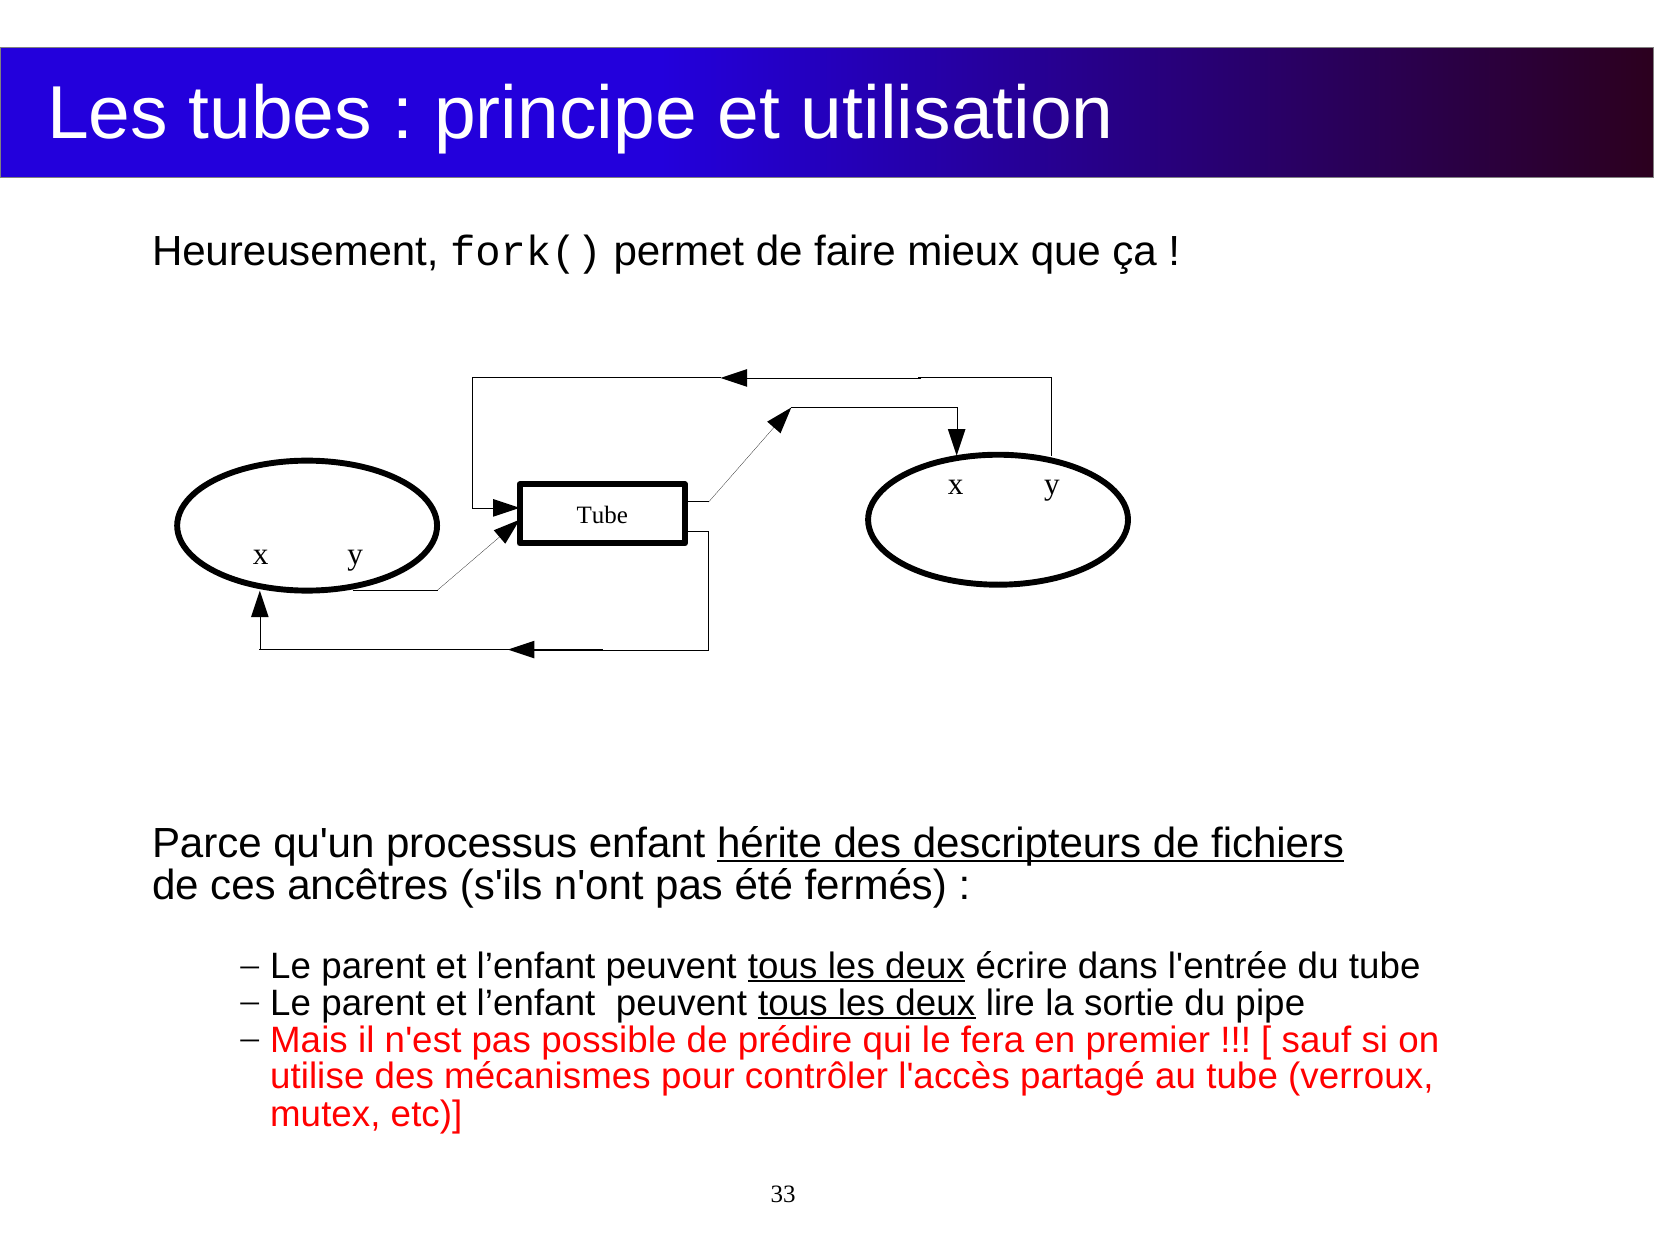

# Les tubes : principe et utilisation
Heureusement, fork() permet de faire mieux que ça !
Parce qu'un processus enfant hérite des descripteurs de fichiers
de ces ancêtres (s'ils n'ont pas été fermés) :
Le parent et l’enfant peuvent tous les deux écrire dans l'entrée du tube
Le parent et l’enfant peuvent tous les deux lire la sortie du pipe
Mais il n'est pas possible de prédire qui le fera en premier !!! [ sauf si on
utilise des mécanismes pour contrôler l'accès partagé au tube (verroux, mutex, etc)]
x
y
Tube
x
y